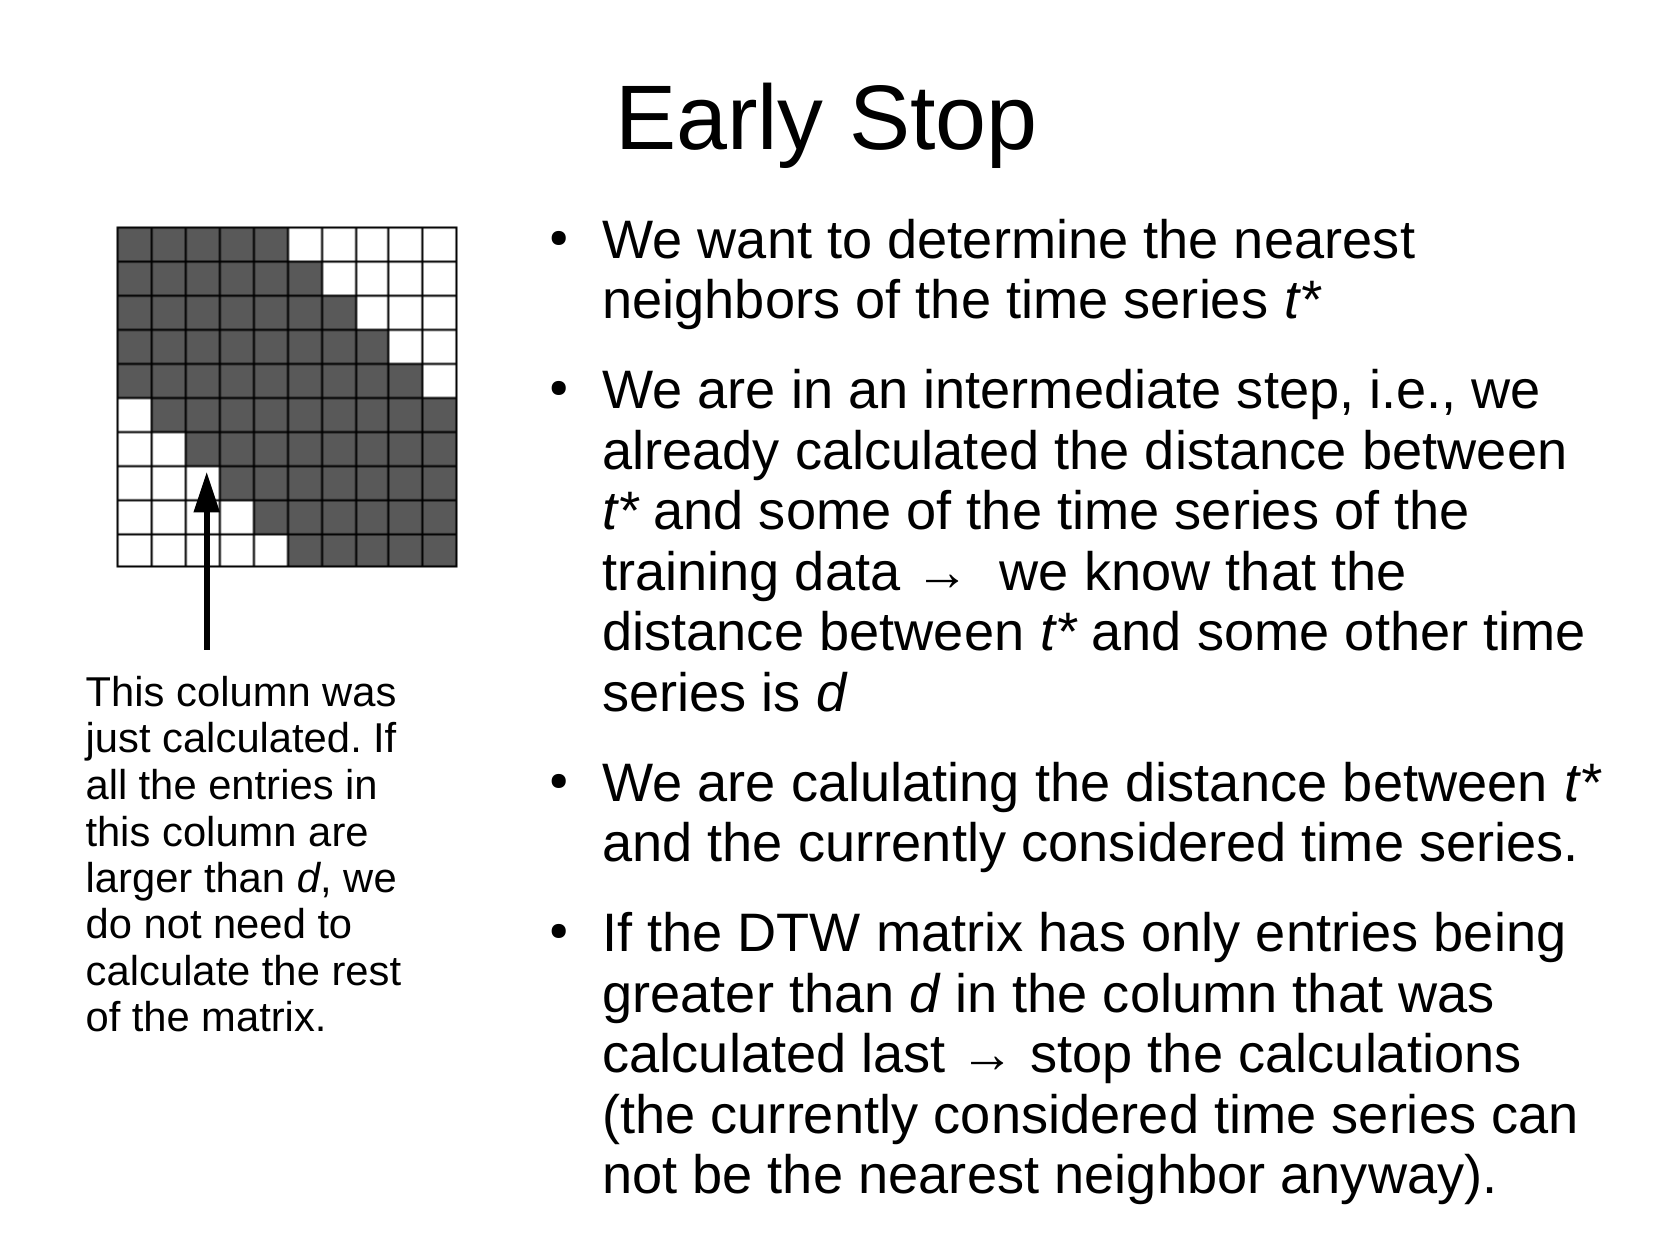

# Early Stop
We want to determine the nearest neighbors of the time series t*
We are in an intermediate step, i.e., we already calculated the distance between t* and some of the time series of the training data → we know that the distance between t* and some other time series is d
We are calulating the distance between t* and the currently considered time series.
If the DTW matrix has only entries being greater than d in the column that was calculated last → stop the calculations (the currently considered time series can not be the nearest neighbor anyway).
This column was just calculated. If all the entries in this column are larger than d, we do not need to calculate the rest of the matrix.